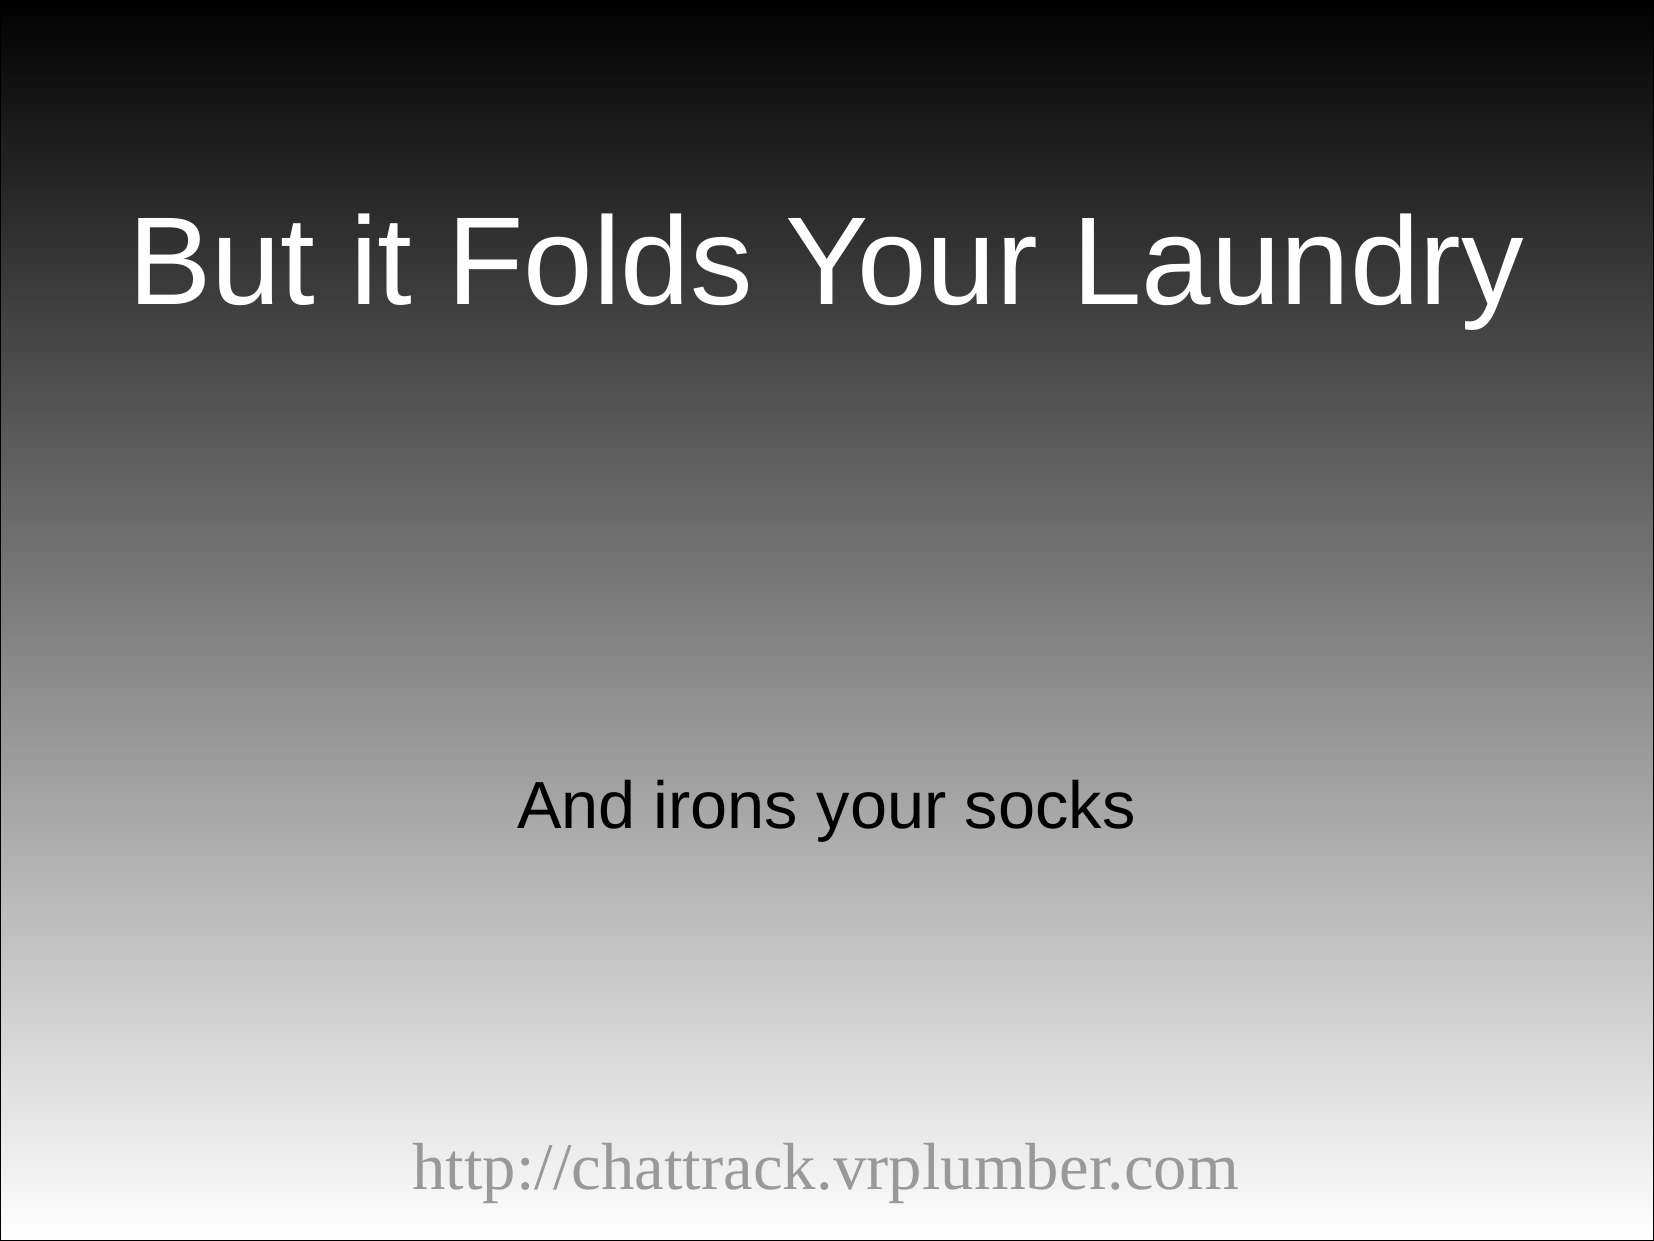

# But it Folds Your Laundry
And irons your socks
http://chattrack.vrplumber.com
15